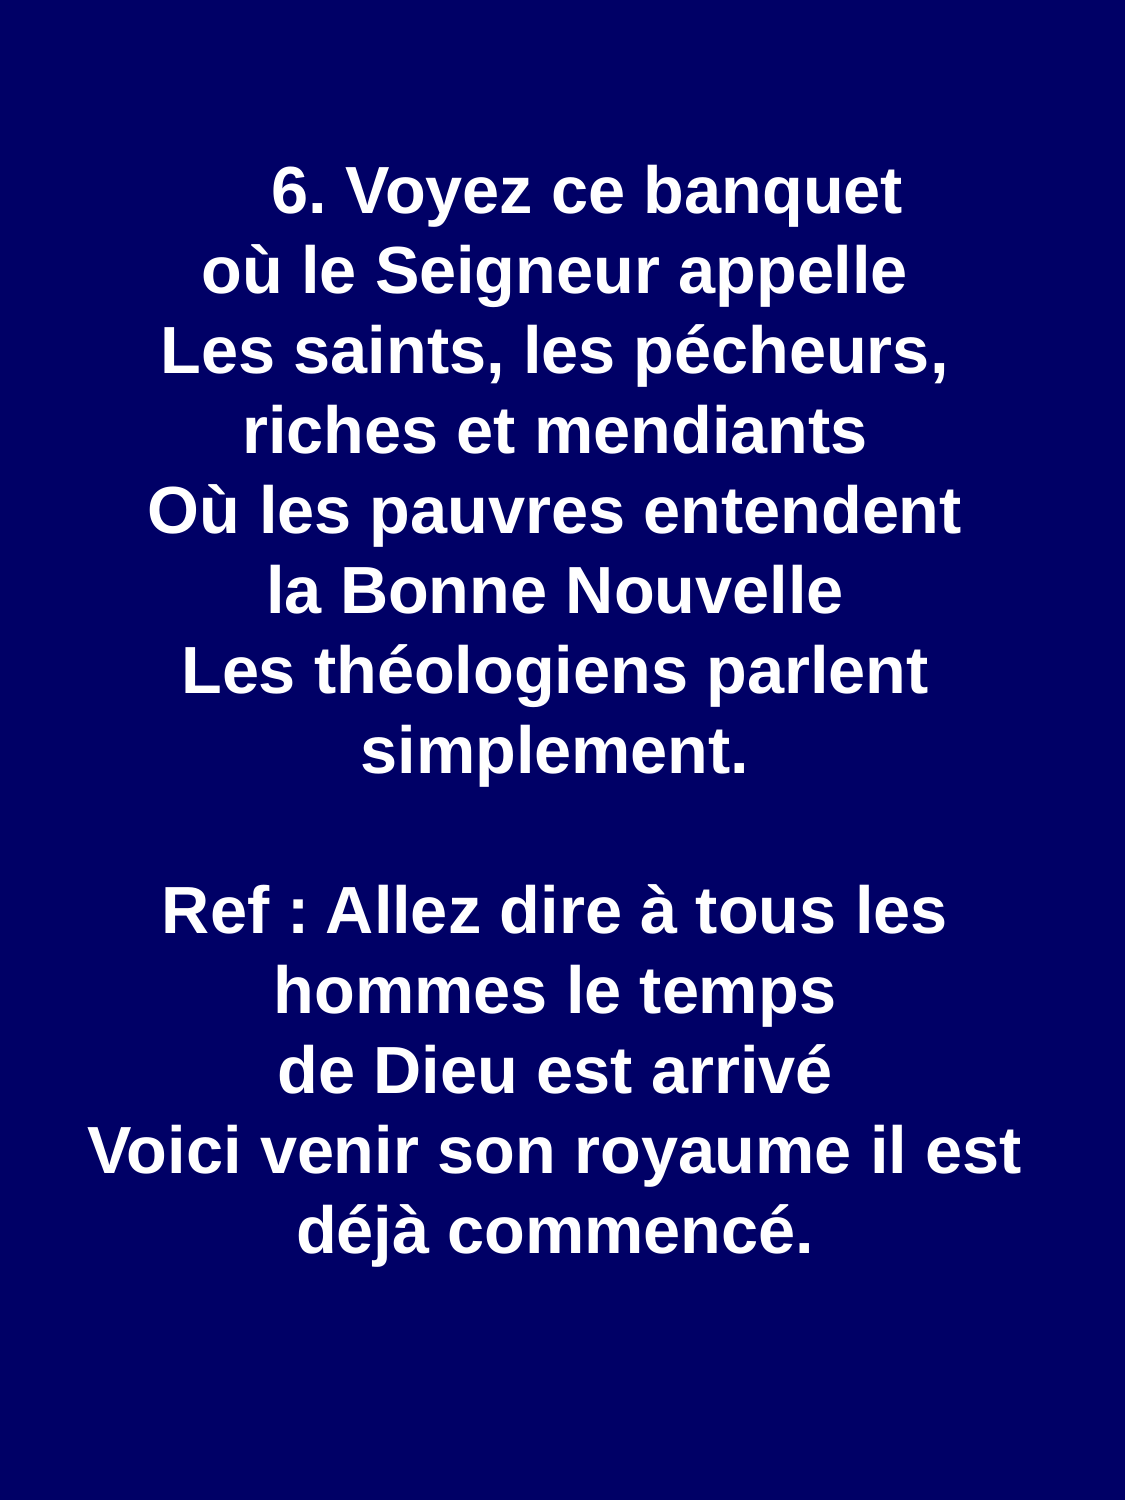

6. Voyez ce banquet
où le Seigneur appelle
Les saints, les pécheurs,
riches et mendiants
Où les pauvres entendent
la Bonne Nouvelle
Les théologiens parlent simplement.
Ref : Allez dire à tous les hommes le temps
de Dieu est arrivé
Voici venir son royaume il est déjà commencé.